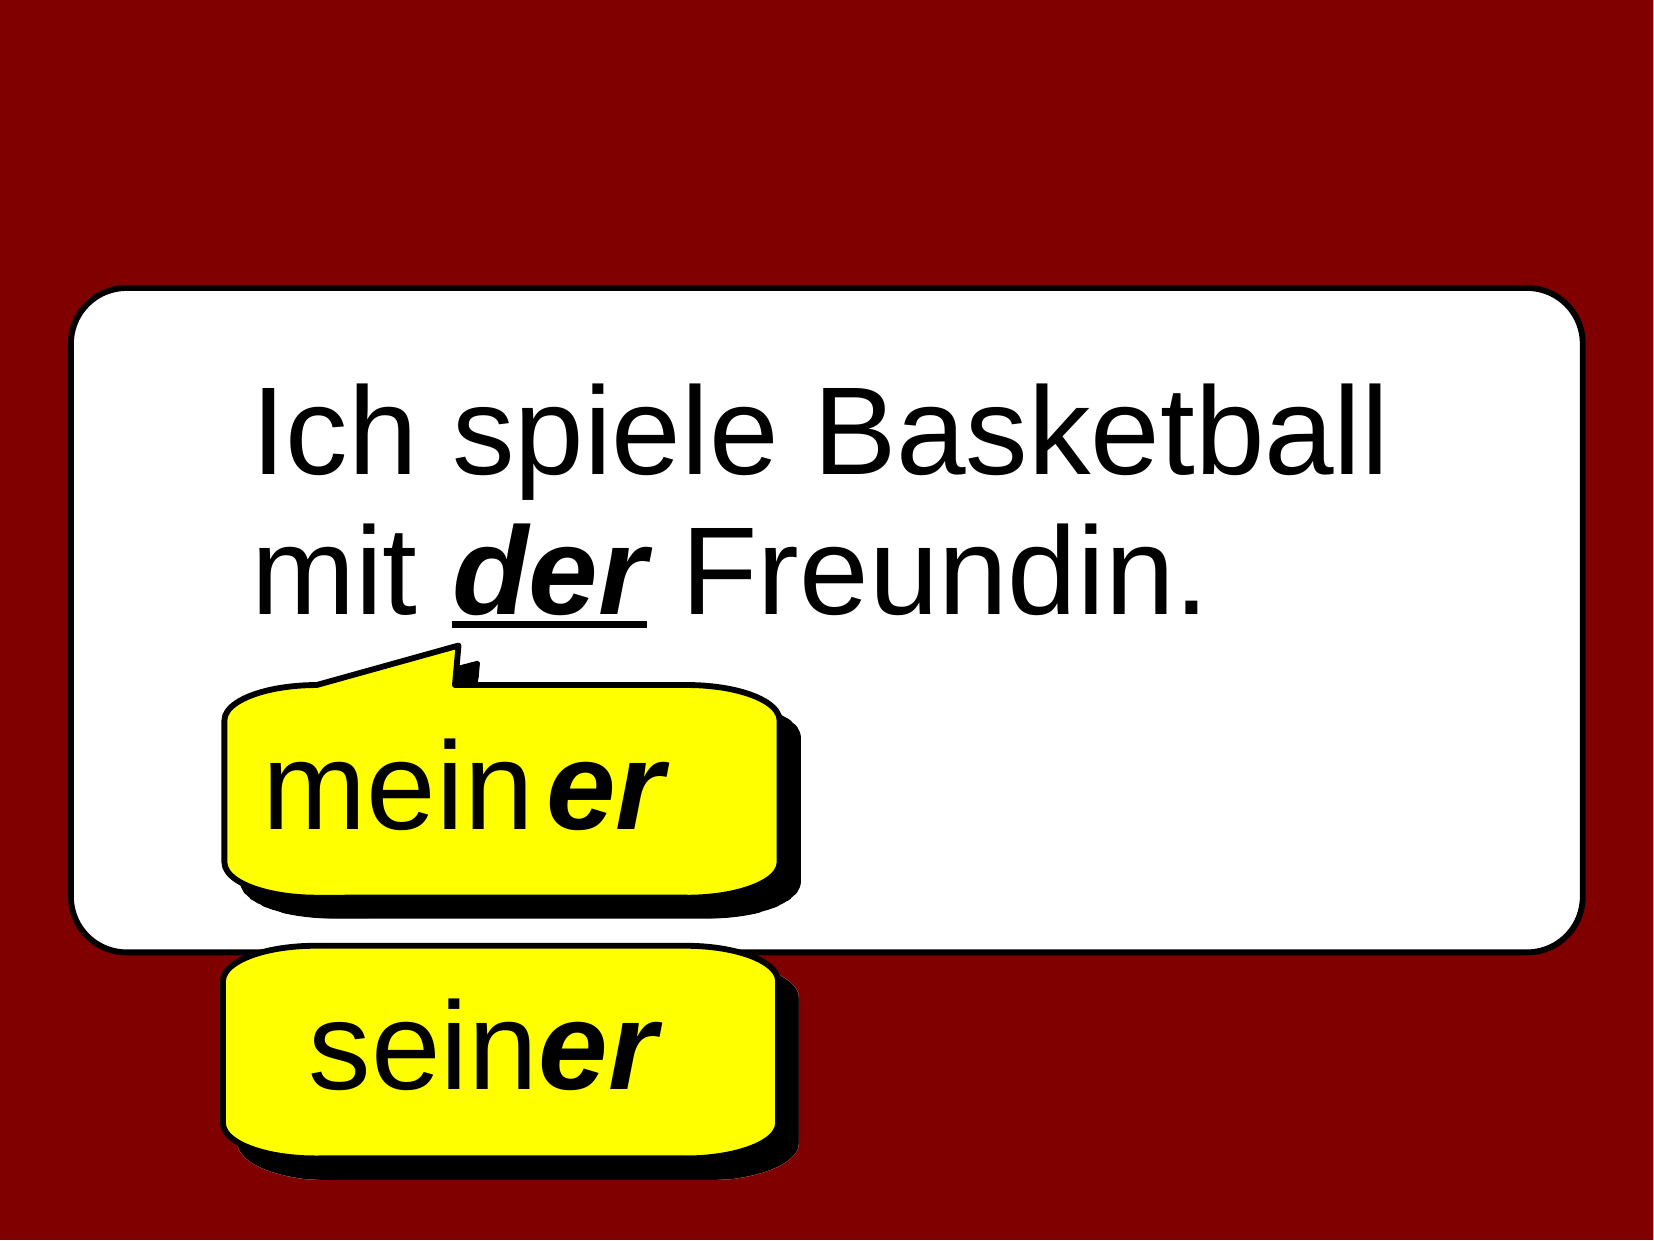

Ich spiele Basketball
mit der Freundin.
er
mein
er
sein